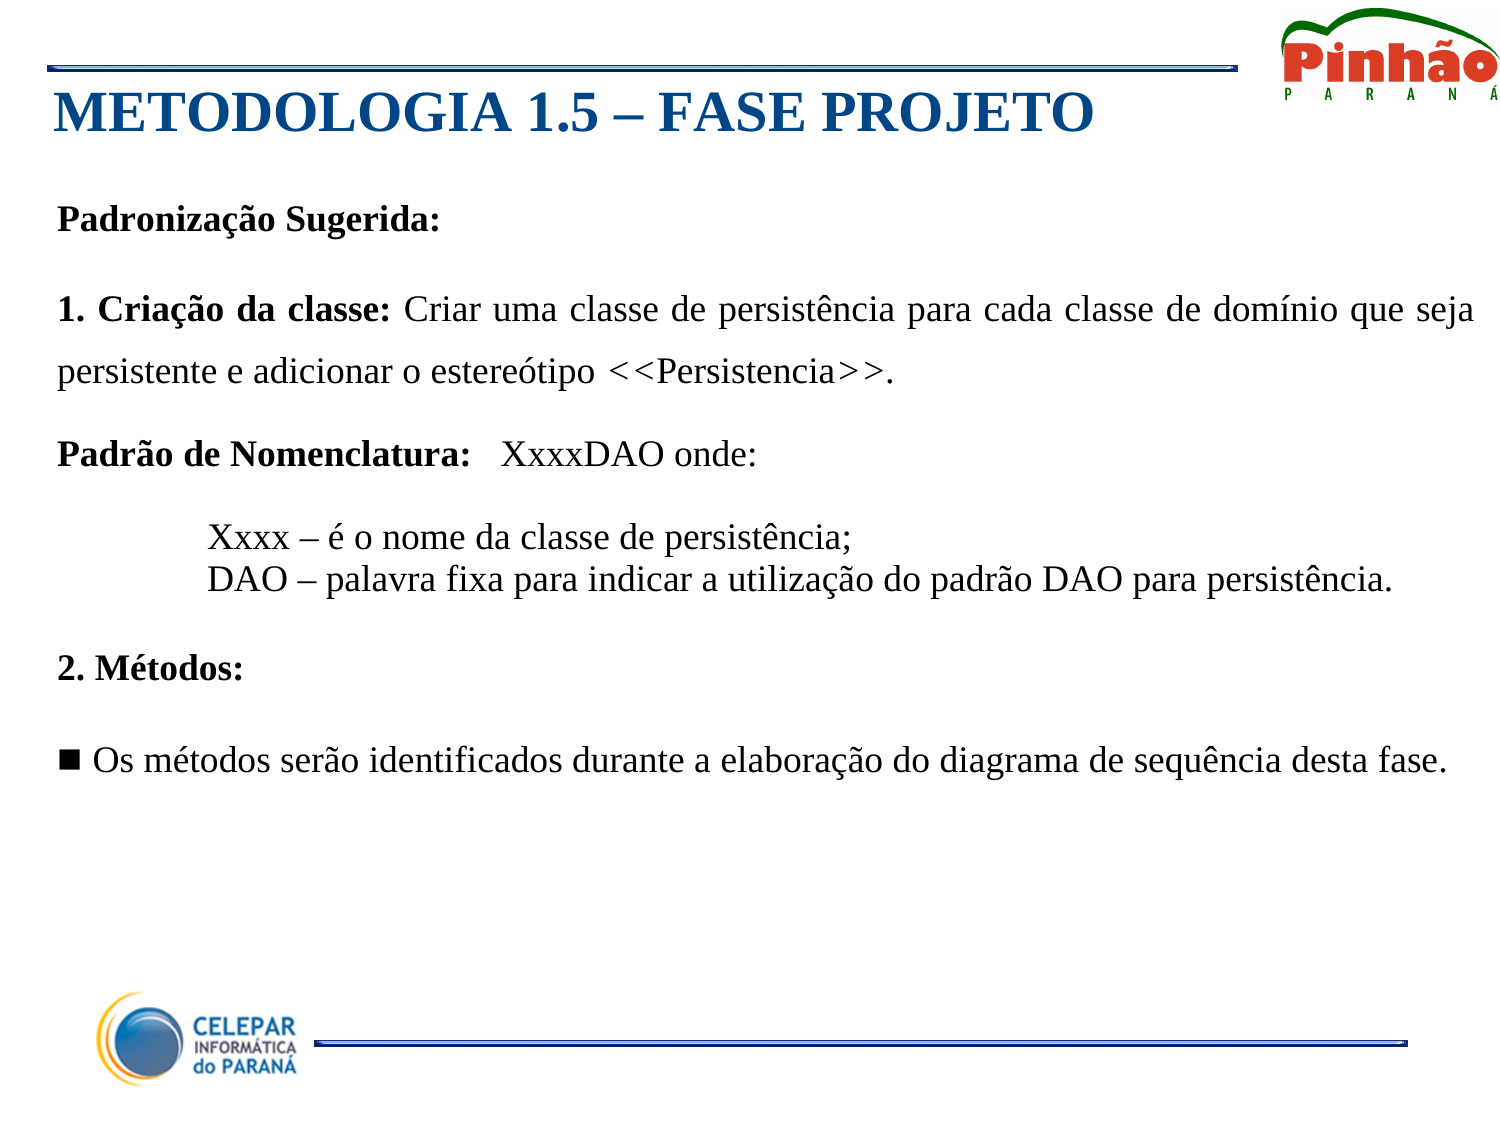

METODOLOGIA 1.5 – FASE PROJETO
Padronização Sugerida:
1. Criação da classe: Criar uma classe de persistência para cada classe de domínio que seja persistente e adicionar o estereótipo <<Persistencia>>.
Padrão de Nomenclatura: XxxxDAO onde:
	Xxxx – é o nome da classe de persistência;
	DAO – palavra fixa para indicar a utilização do padrão DAO para persistência.
2. Métodos:
■ Os métodos serão identificados durante a elaboração do diagrama de sequência desta fase.